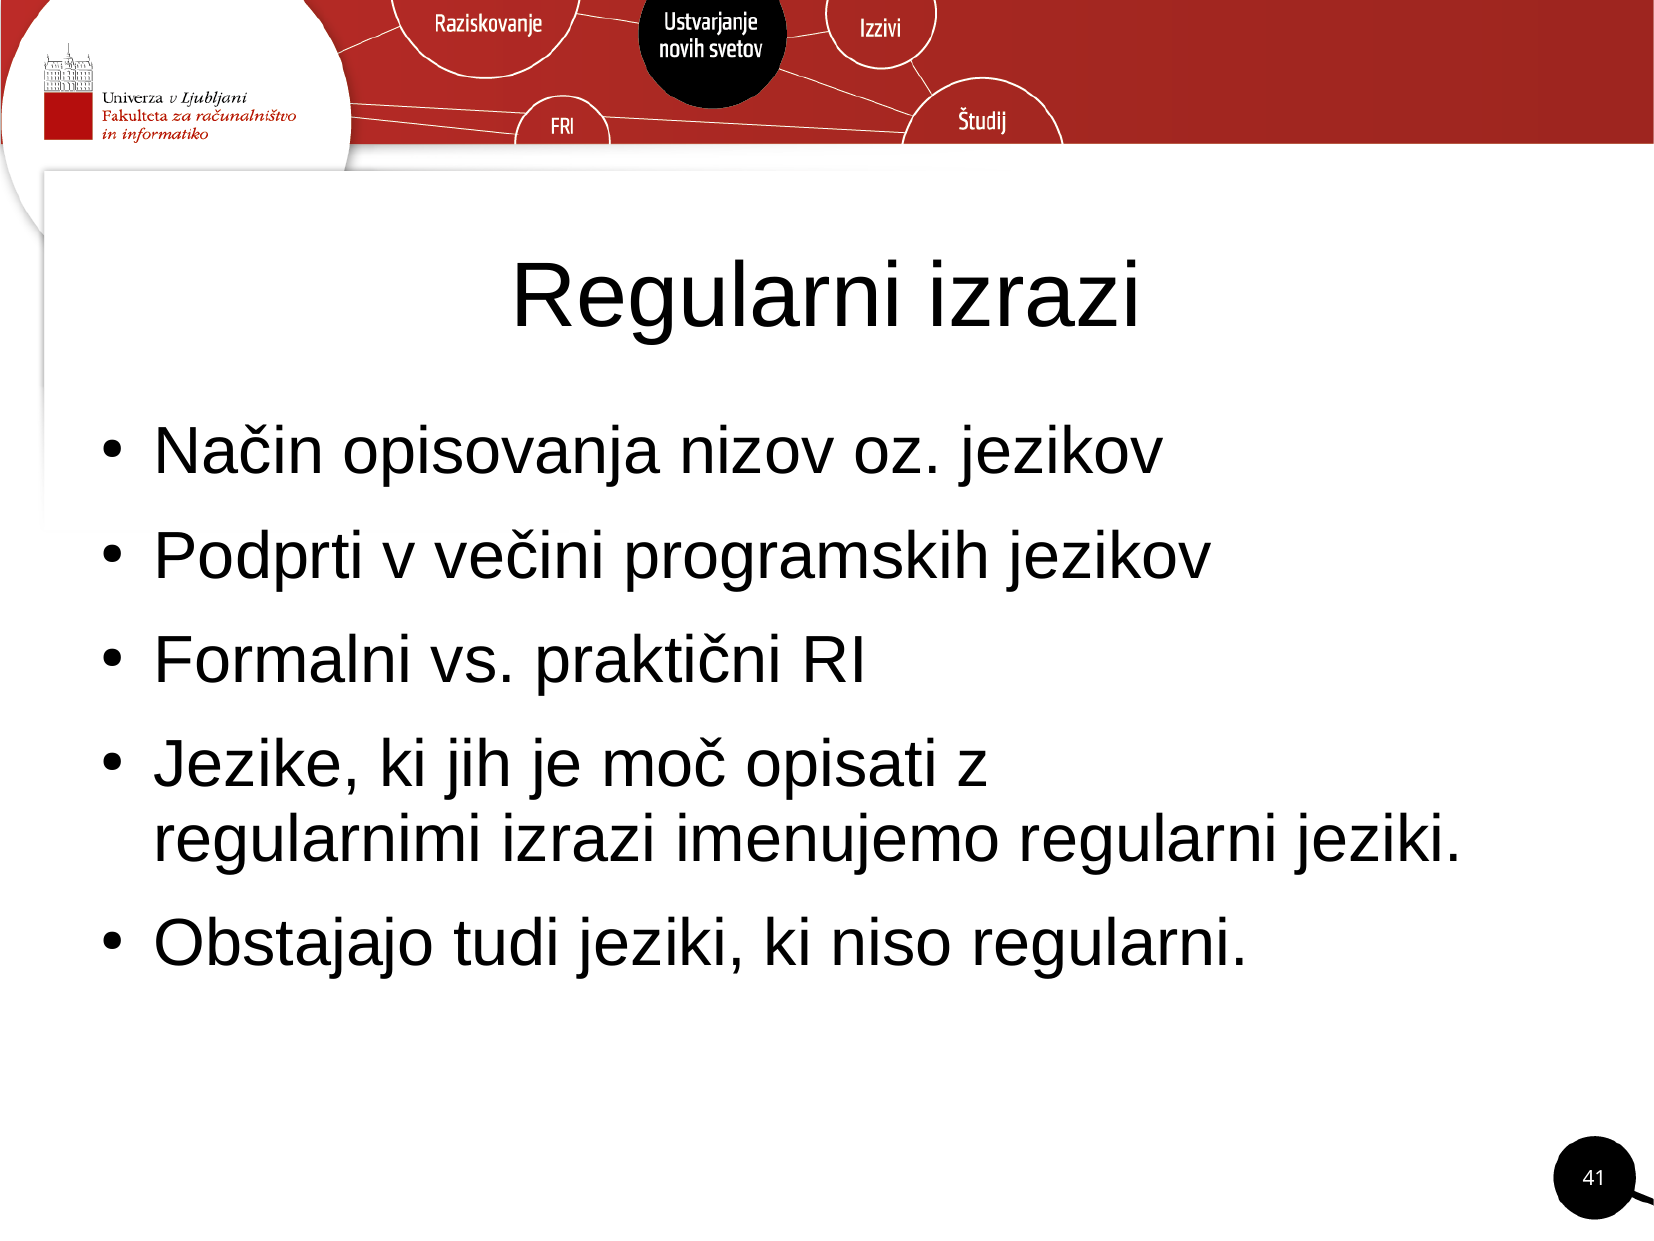

# Regularni izrazi
Način opisovanja nizov oz. jezikov
Podprti v večini programskih jezikov
Formalni vs. praktični RI
Jezike, ki jih je moč opisati z
regularnimi izrazi imenujemo regularni jeziki.
Obstajajo tudi jeziki, ki niso regularni.